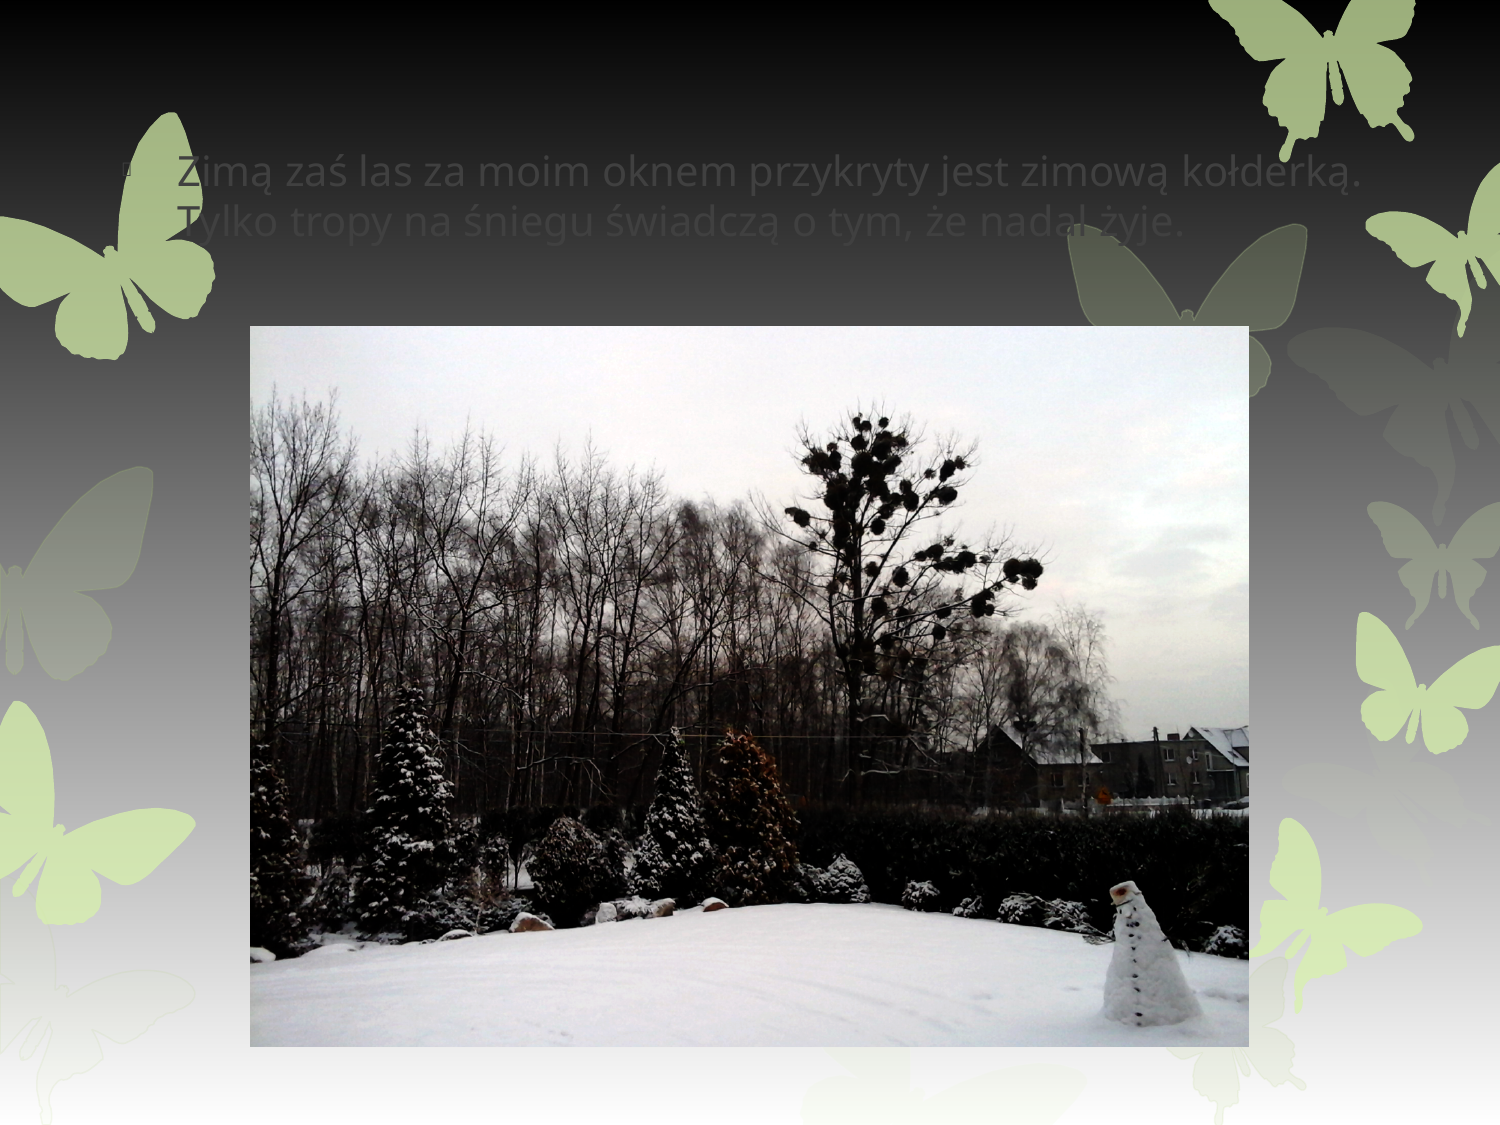

# Zimą zaś las za moim oknem przykryty jest zimową kołderką. Tylko tropy na śniegu świadczą o tym, że nadal żyje.